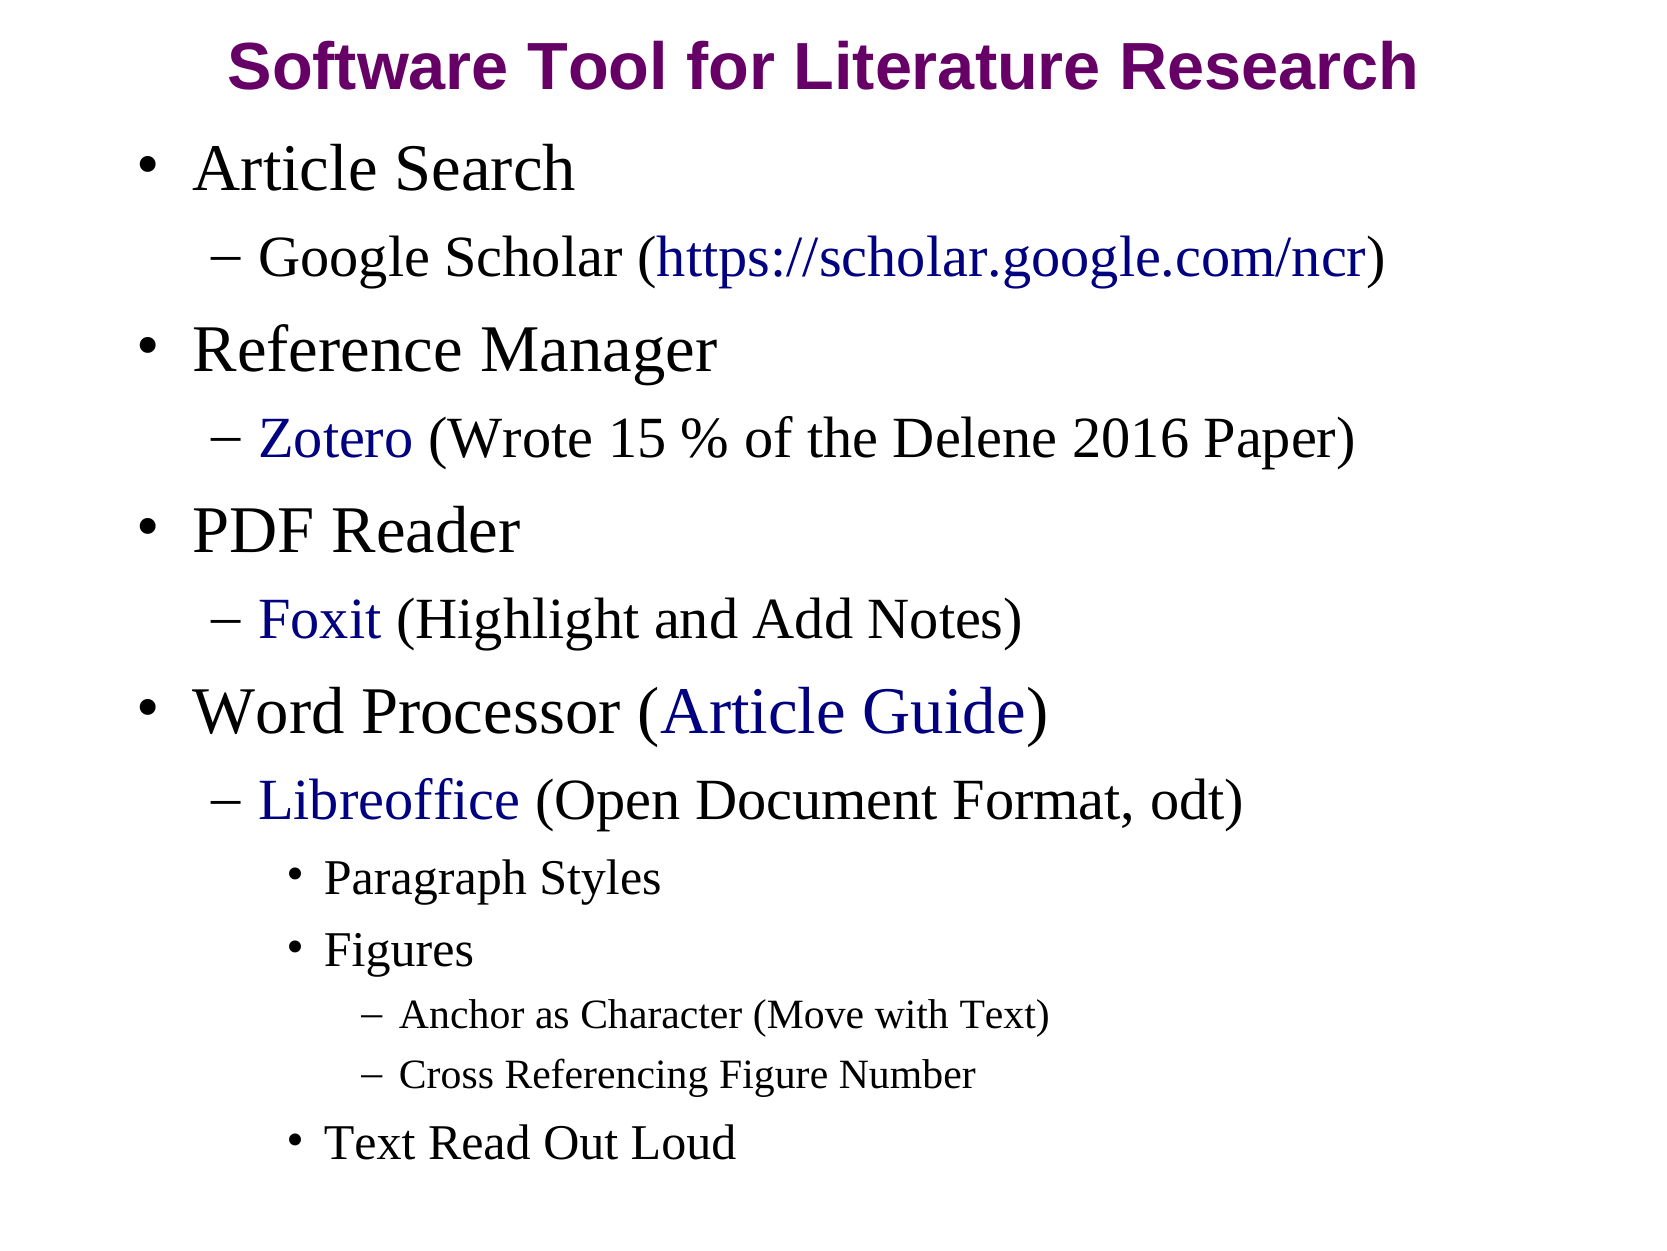

# Software Tool for Literature Research
Article Search
Google Scholar (https://scholar.google.com/ncr)
Reference Manager
Zotero (Wrote 15 % of the Delene 2016 Paper)
PDF Reader
Foxit (Highlight and Add Notes)
Word Processor (Article Guide)
Libreoffice (Open Document Format, odt)
Paragraph Styles
Figures
Anchor as Character (Move with Text)
Cross Referencing Figure Number
Text Read Out Loud